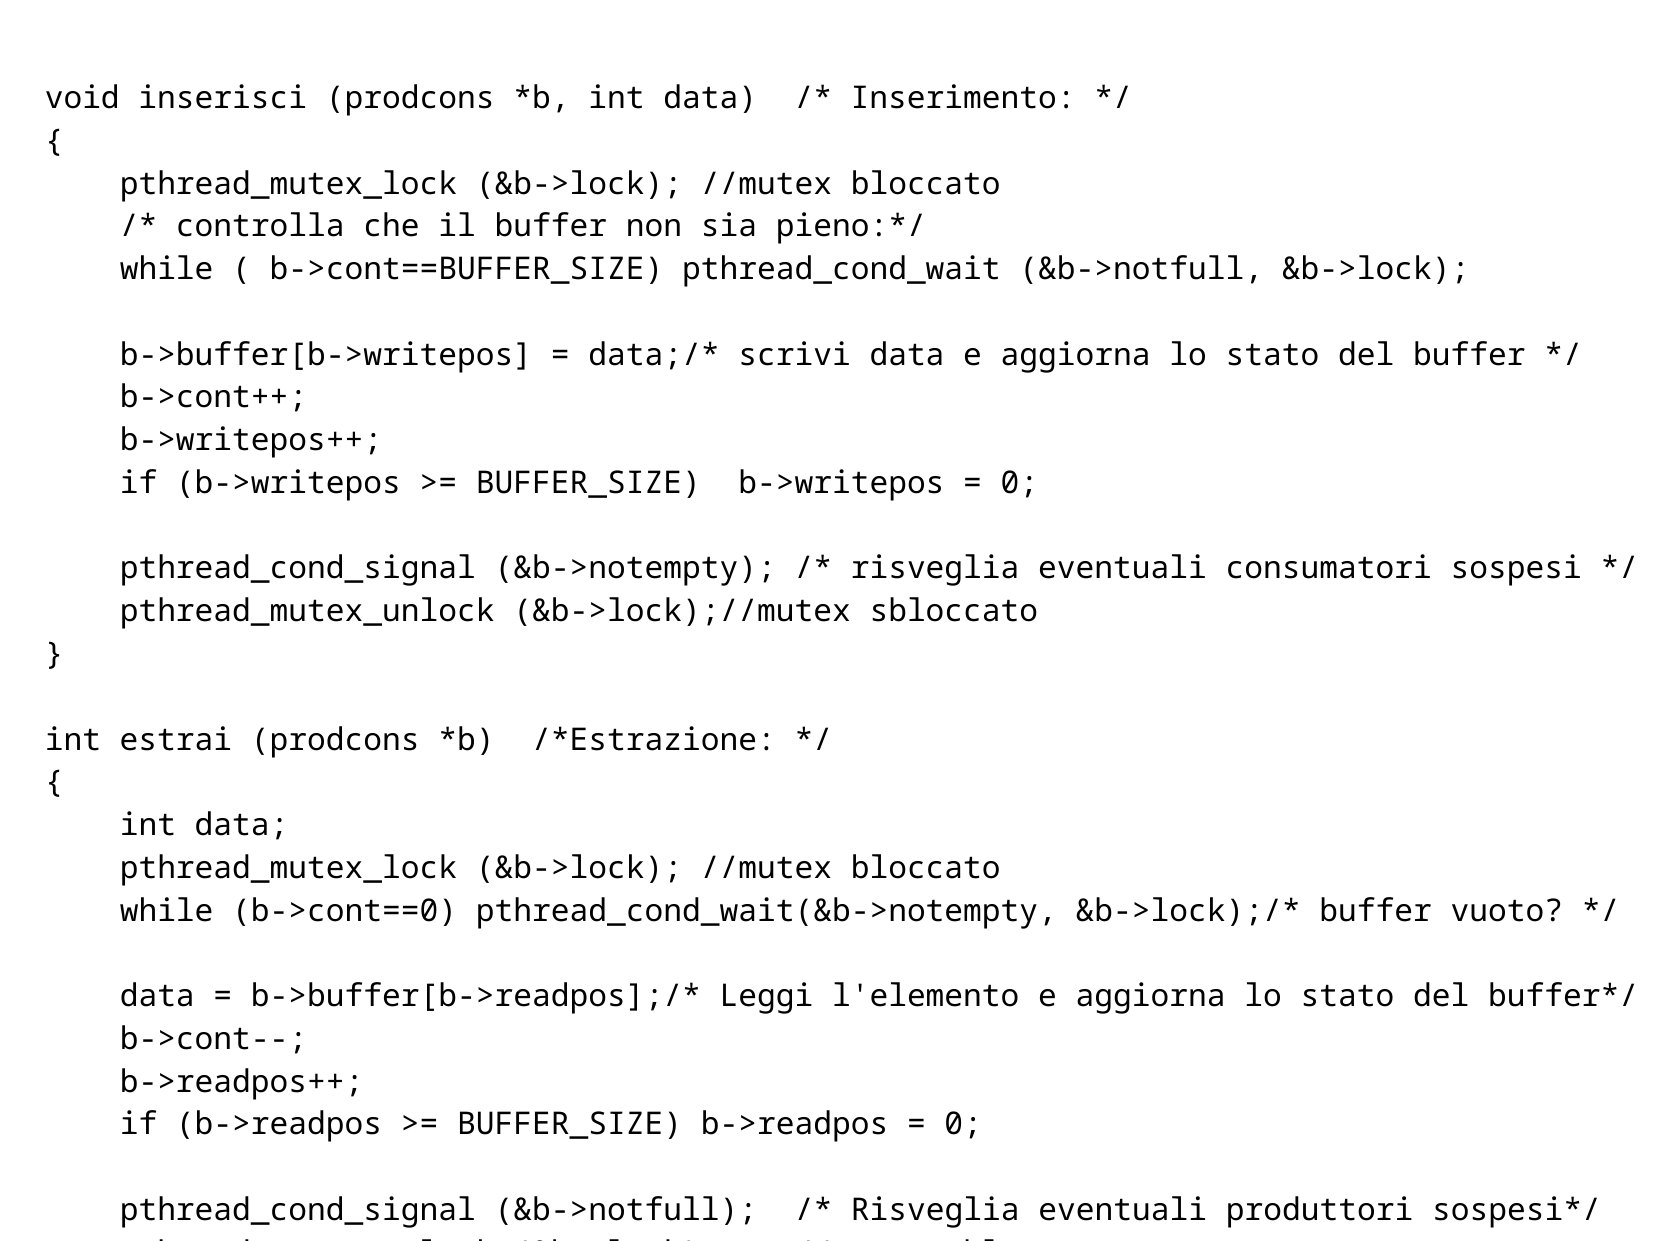

void inserisci (prodcons *b, int data) /* Inserimento: */
{
	pthread_mutex_lock (&b->lock); //mutex bloccato
	/* controlla che il buffer non sia pieno:*/
	while ( b->cont==BUFFER_SIZE) pthread_cond_wait (&b->notfull, &b->lock);
	b->buffer[b->writepos] = data;/* scrivi data e aggiorna lo stato del buffer */
	b->cont++;
	b->writepos++;
	if (b->writepos >= BUFFER_SIZE) b->writepos = 0;
	pthread_cond_signal (&b->notempty); /* risveglia eventuali consumatori sospesi */
	pthread_mutex_unlock (&b->lock);//mutex sbloccato
}
int estrai (prodcons *b) /*Estrazione: */
{
	int data;
	pthread_mutex_lock (&b->lock); //mutex bloccato
	while (b->cont==0) pthread_cond_wait(&b->notempty, &b->lock);/* buffer vuoto? */
	data = b->buffer[b->readpos];/* Leggi l'elemento e aggiorna lo stato del buffer*/
	b->cont--;
	b->readpos++;
	if (b->readpos >= BUFFER_SIZE) b->readpos = 0;
	pthread_cond_signal (&b->notfull);	/* Risveglia eventuali produttori sospesi*/
	pthread_mutex_unlock (&b->lock); 	//mutex sbloccato
	return data; 						/*Ritorna il dato letto dal buffer*/
}